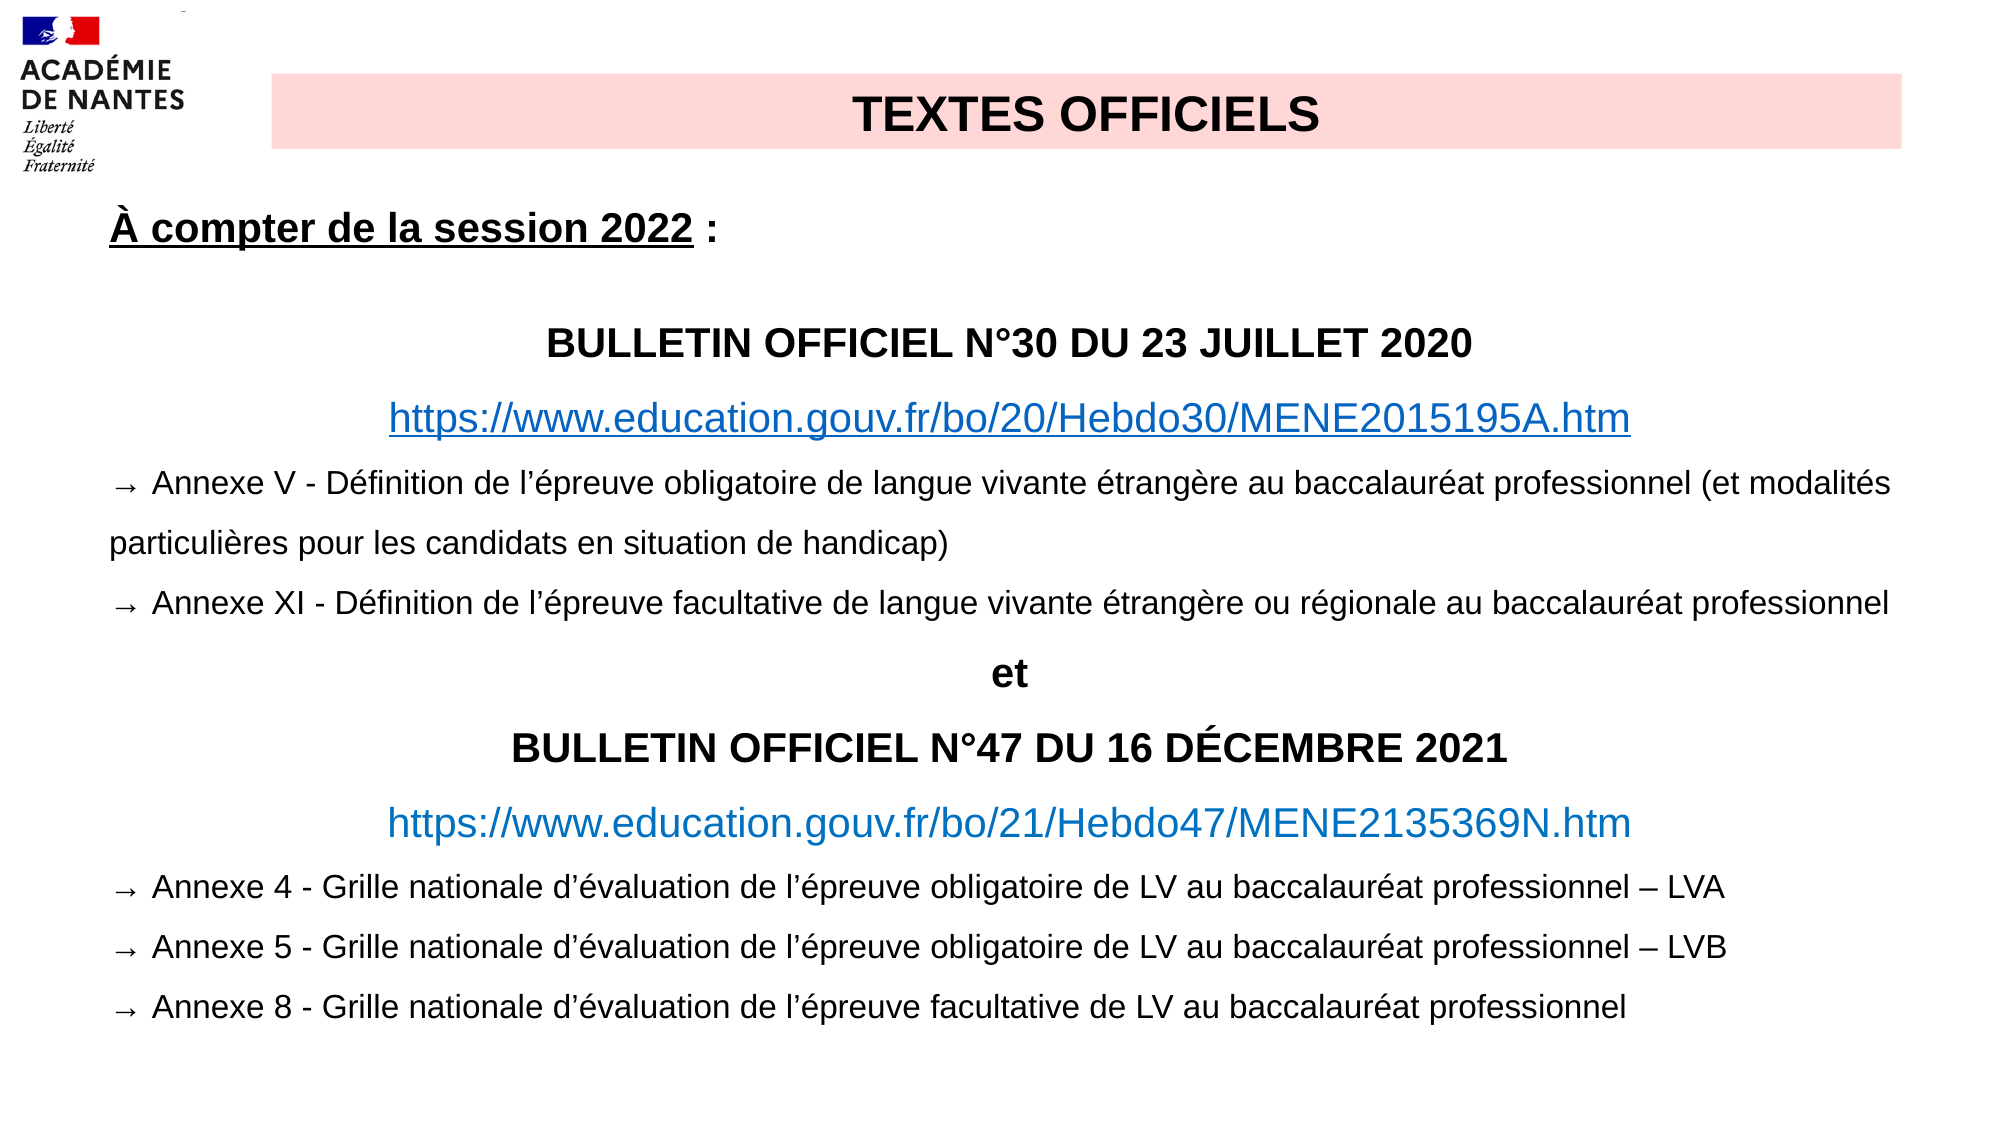

TEXTES OFFICIELS
À compter de la session 2022 :
BULLETIN OFFICIEL N°30 DU 23 JUILLET 2020
https://www.education.gouv.fr/bo/20/Hebdo30/MENE2015195A.htm
→ Annexe V - Définition de l’épreuve obligatoire de langue vivante étrangère au baccalauréat professionnel (et modalités particulières pour les candidats en situation de handicap)
→ Annexe XI - Définition de l’épreuve facultative de langue vivante étrangère ou régionale au baccalauréat professionnel
et
BULLETIN OFFICIEL N°47 DU 16 DÉCEMBRE 2021
https://www.education.gouv.fr/bo/21/Hebdo47/MENE2135369N.htm
→ Annexe 4 - Grille nationale d’évaluation de l’épreuve obligatoire de LV au baccalauréat professionnel – LVA
→ Annexe 5 - Grille nationale d’évaluation de l’épreuve obligatoire de LV au baccalauréat professionnel – LVB
→ Annexe 8 - Grille nationale d’évaluation de l’épreuve facultative de LV au baccalauréat professionnel